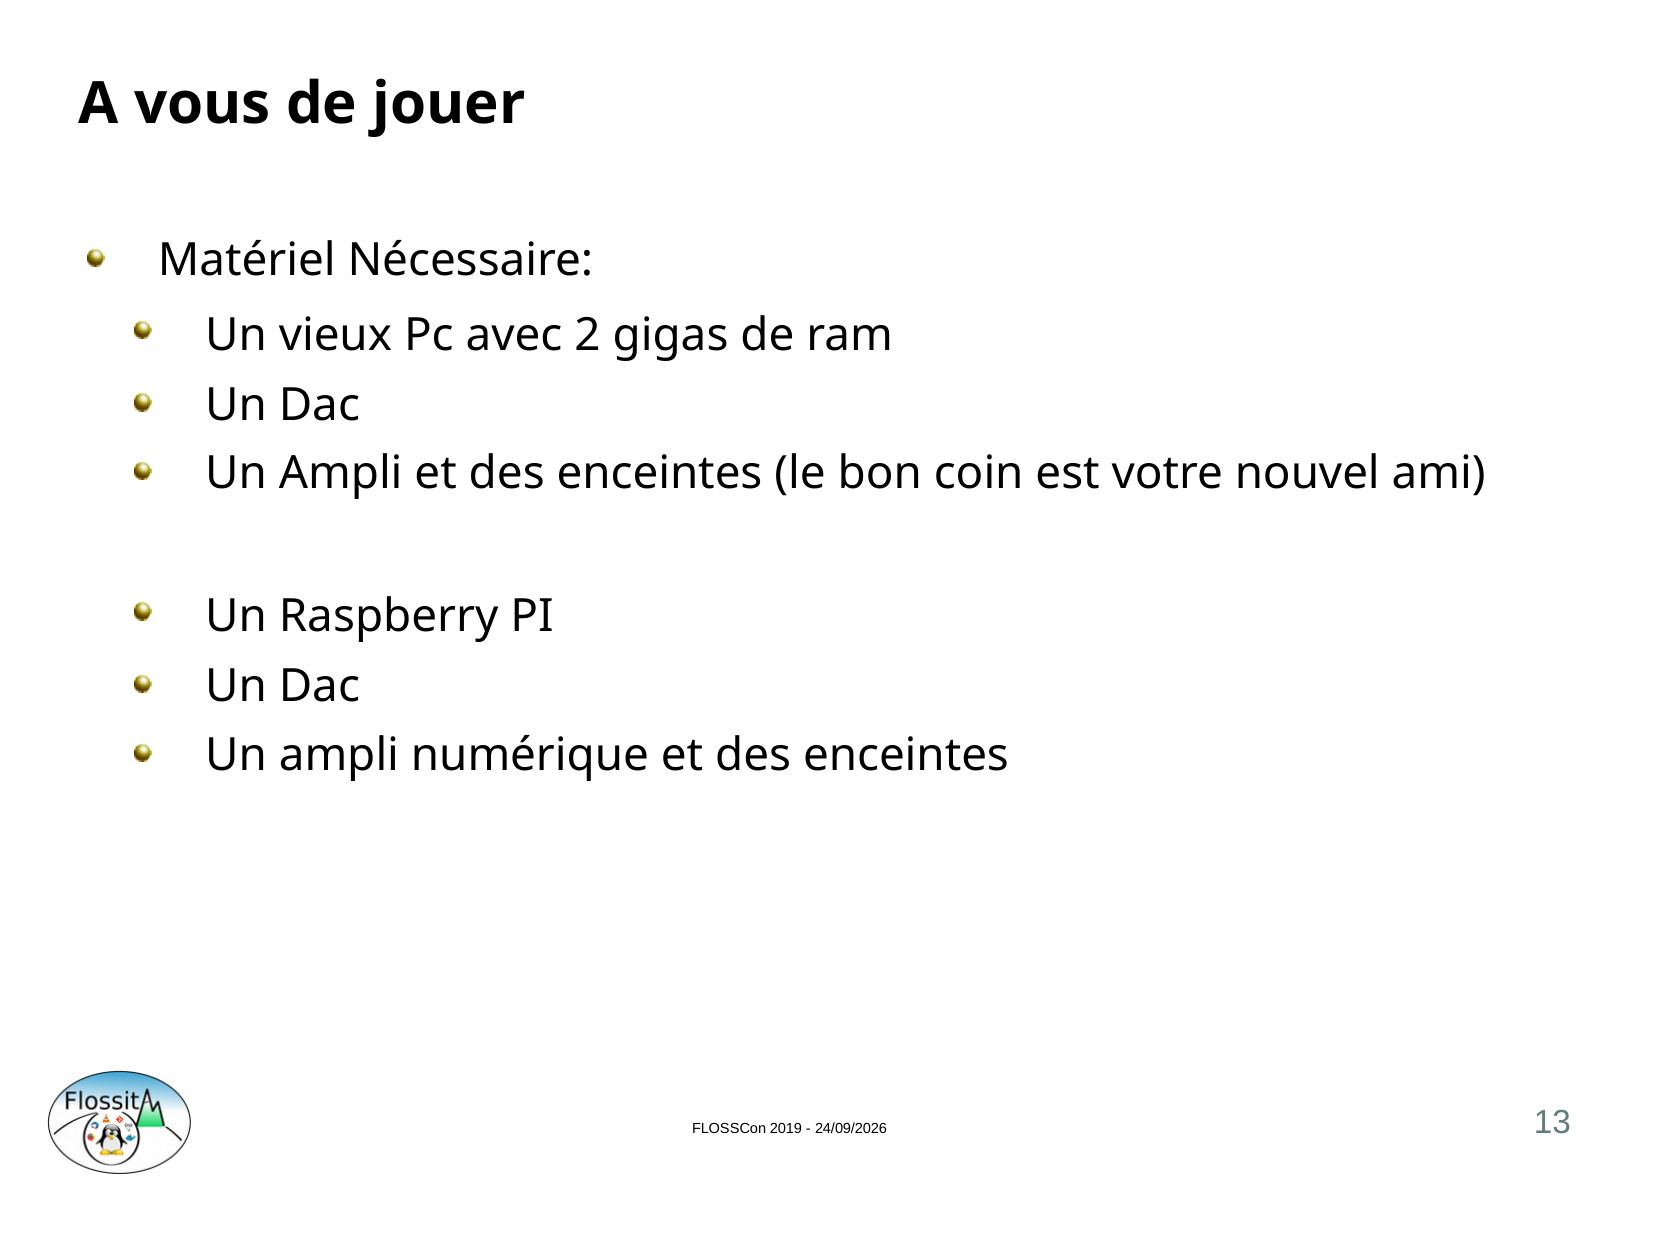

A vous de jouer
# Matériel Nécessaire:
Un vieux Pc avec 2 gigas de ram
Un Dac
Un Ampli et des enceintes (le bon coin est votre nouvel ami)
Un Raspberry PI
Un Dac
Un ampli numérique et des enceintes
13